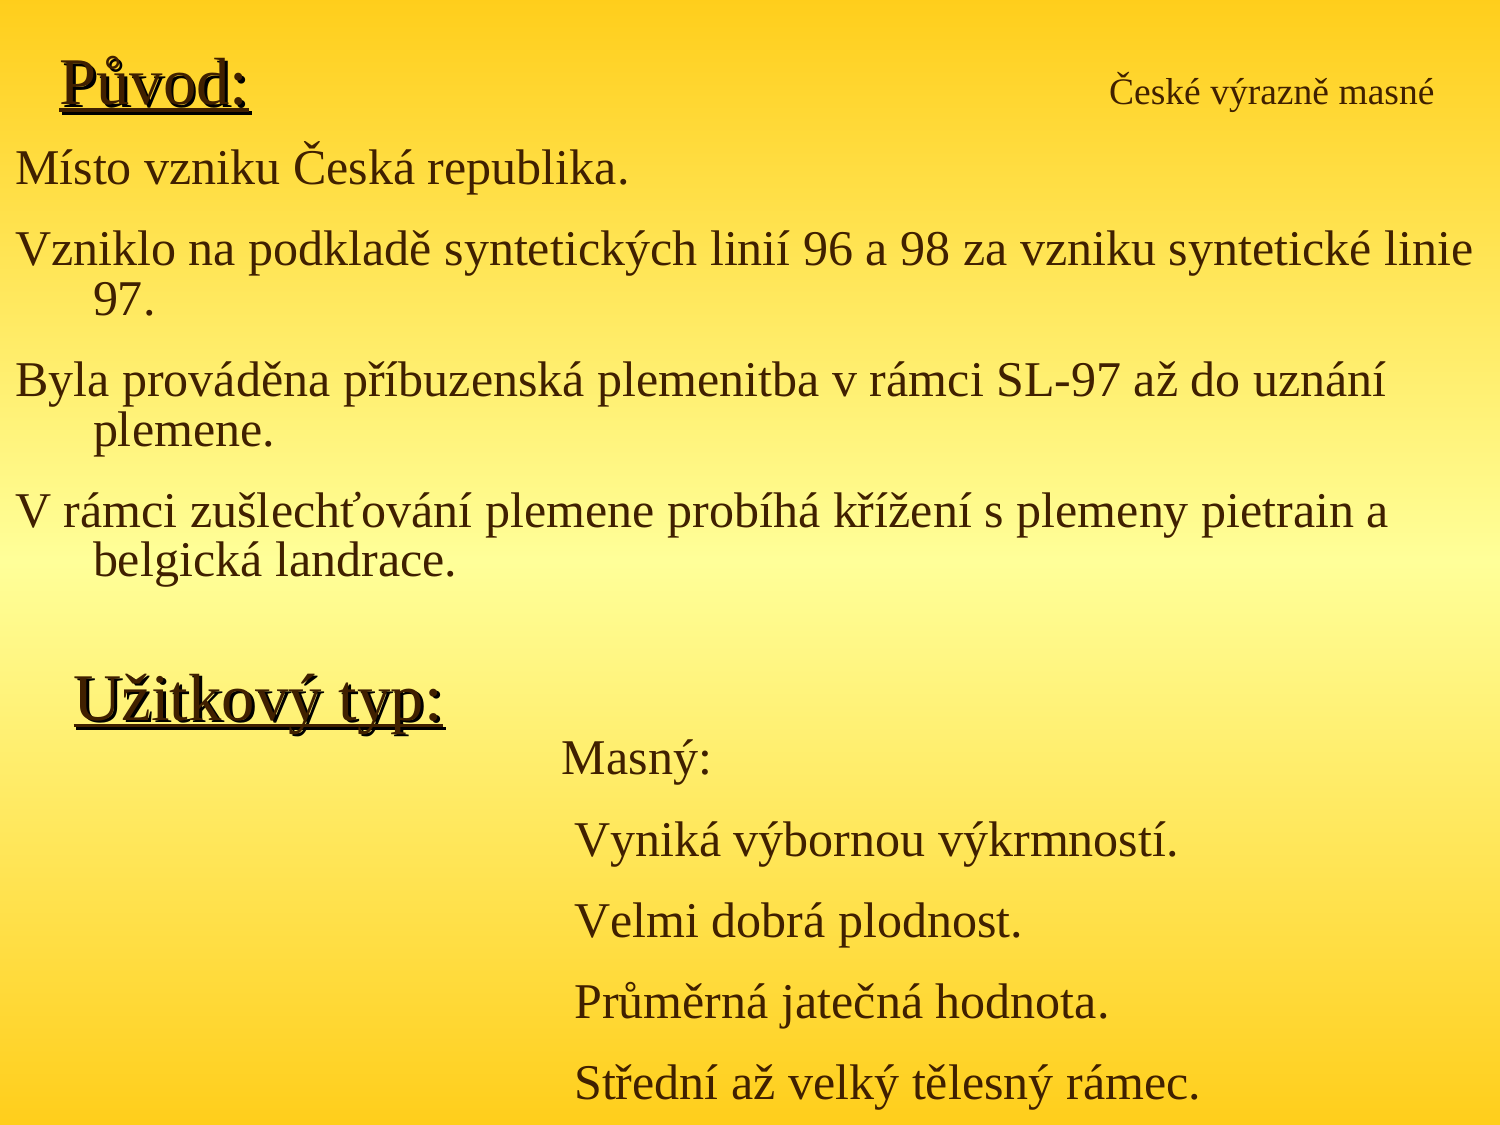

Původ:						České výrazně masné
Místo vzniku Česká republika.
Vzniklo na podkladě syntetických linií 96 a 98 za vzniku syntetické linie 97.
Byla prováděna příbuzenská plemenitba v rámci SL-97 až do uznání plemene.
V rámci zušlechťování plemene probíhá křížení s plemeny pietrain a belgická landrace.
Užitkový typ:
Masný:
 Vyniká výbornou výkrmností.
 Velmi dobrá plodnost.
 Průměrná jatečná hodnota.
 Střední až velký tělesný rámec.